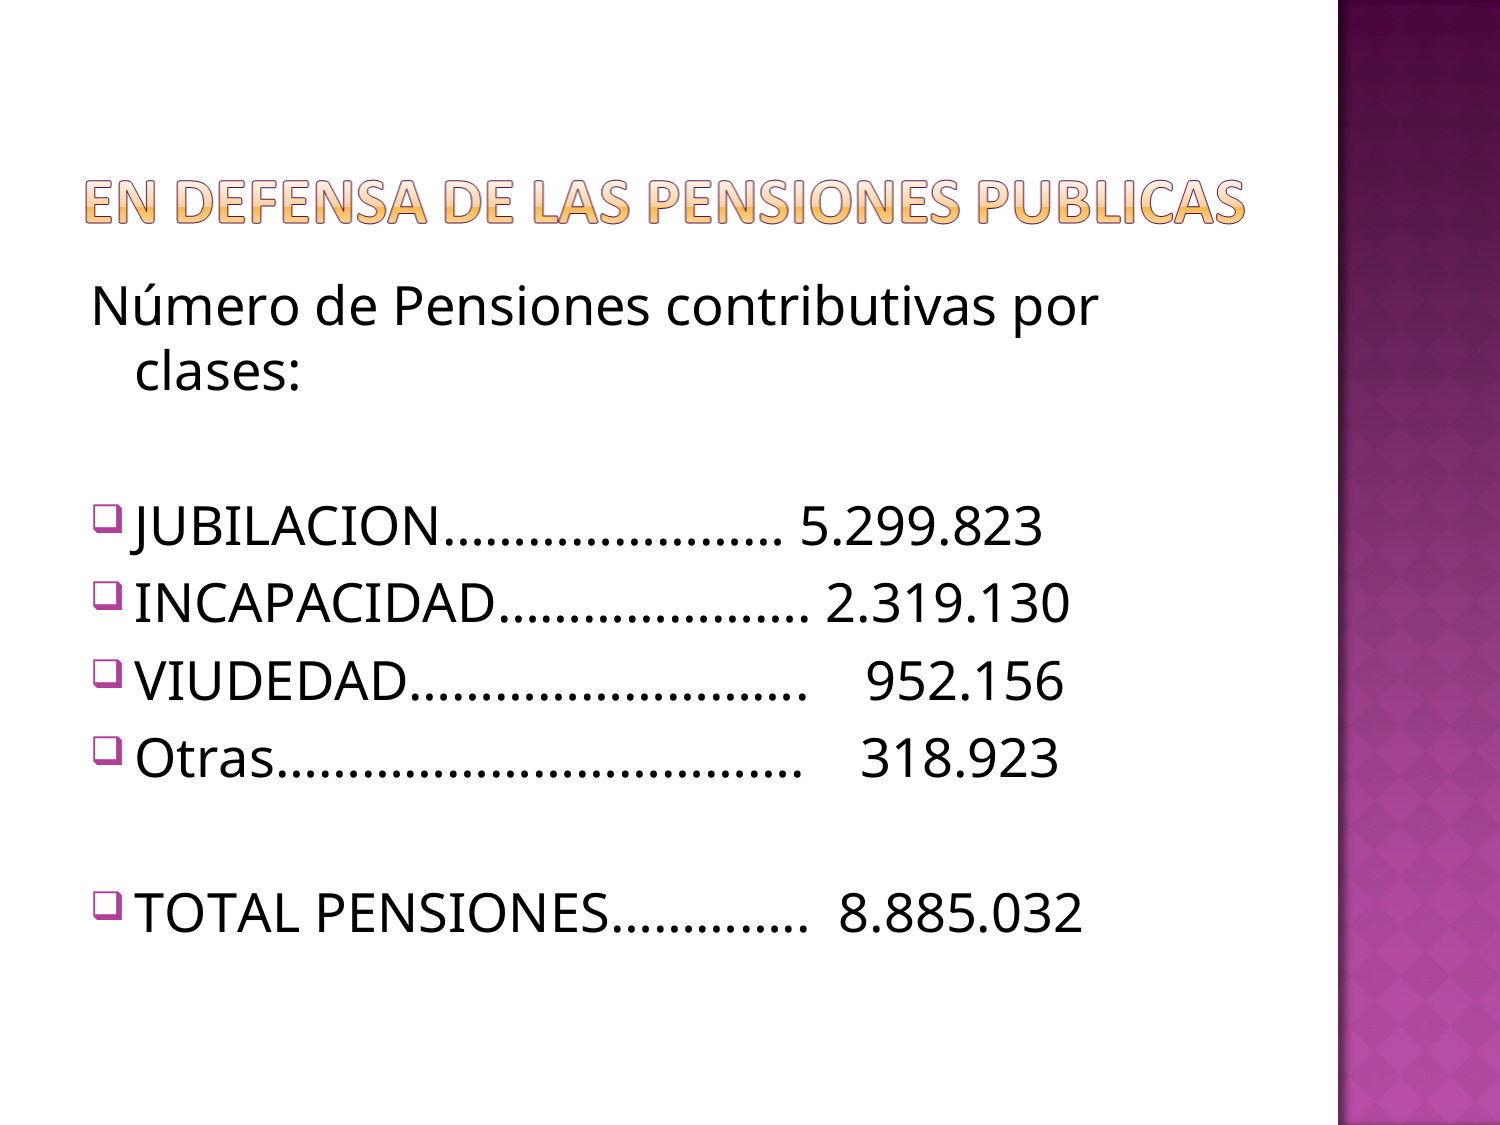

# Número de Pensiones contributivas por clases:
JUBILACION…………………… 5.299.823
INCAPACIDAD…………………. 2.319.130
VIUDEDAD………………………. 952.156
Otras………………………………. 318.923
TOTAL PENSIONES………….. 8.885.032